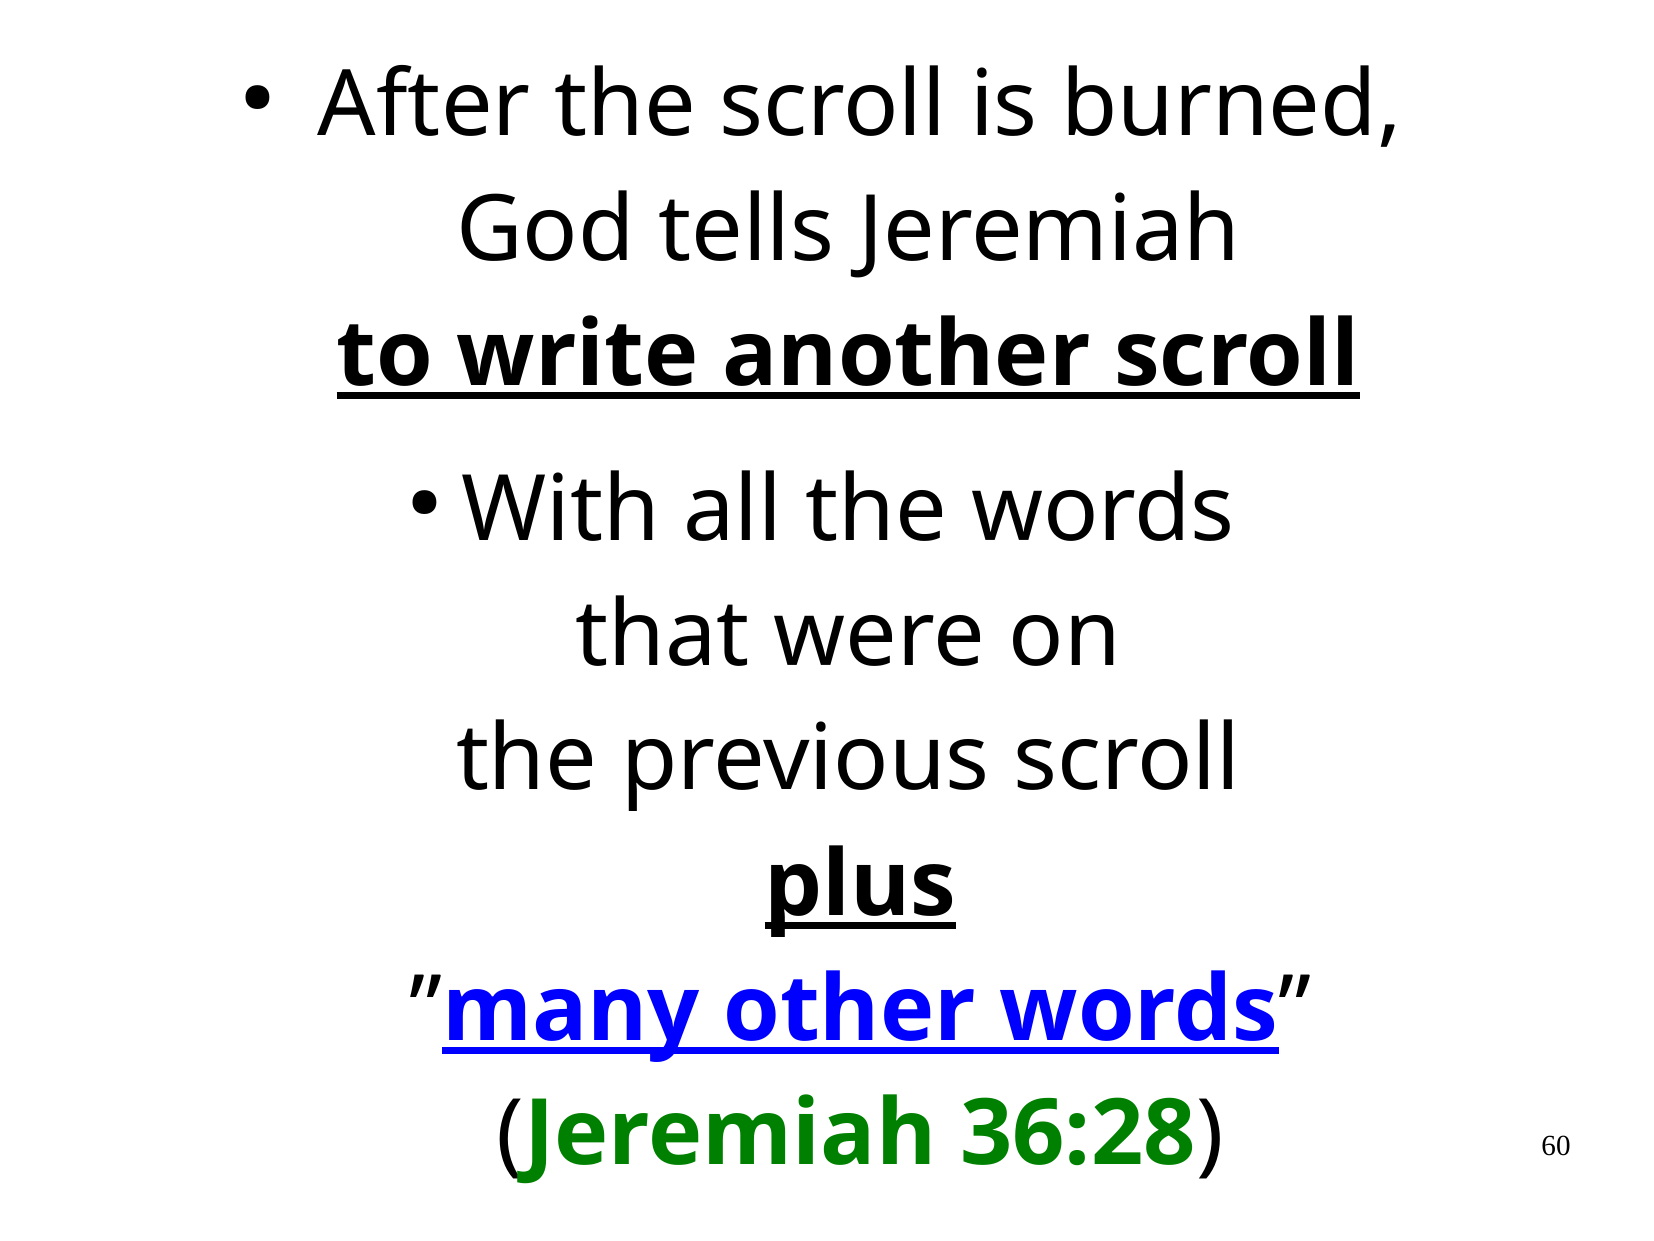

# After the scroll is burned, God tells Jeremiah to write another scroll
With all the words
that were on
the previous scroll
plus
”many other words”
(Jeremiah 36:28)
60